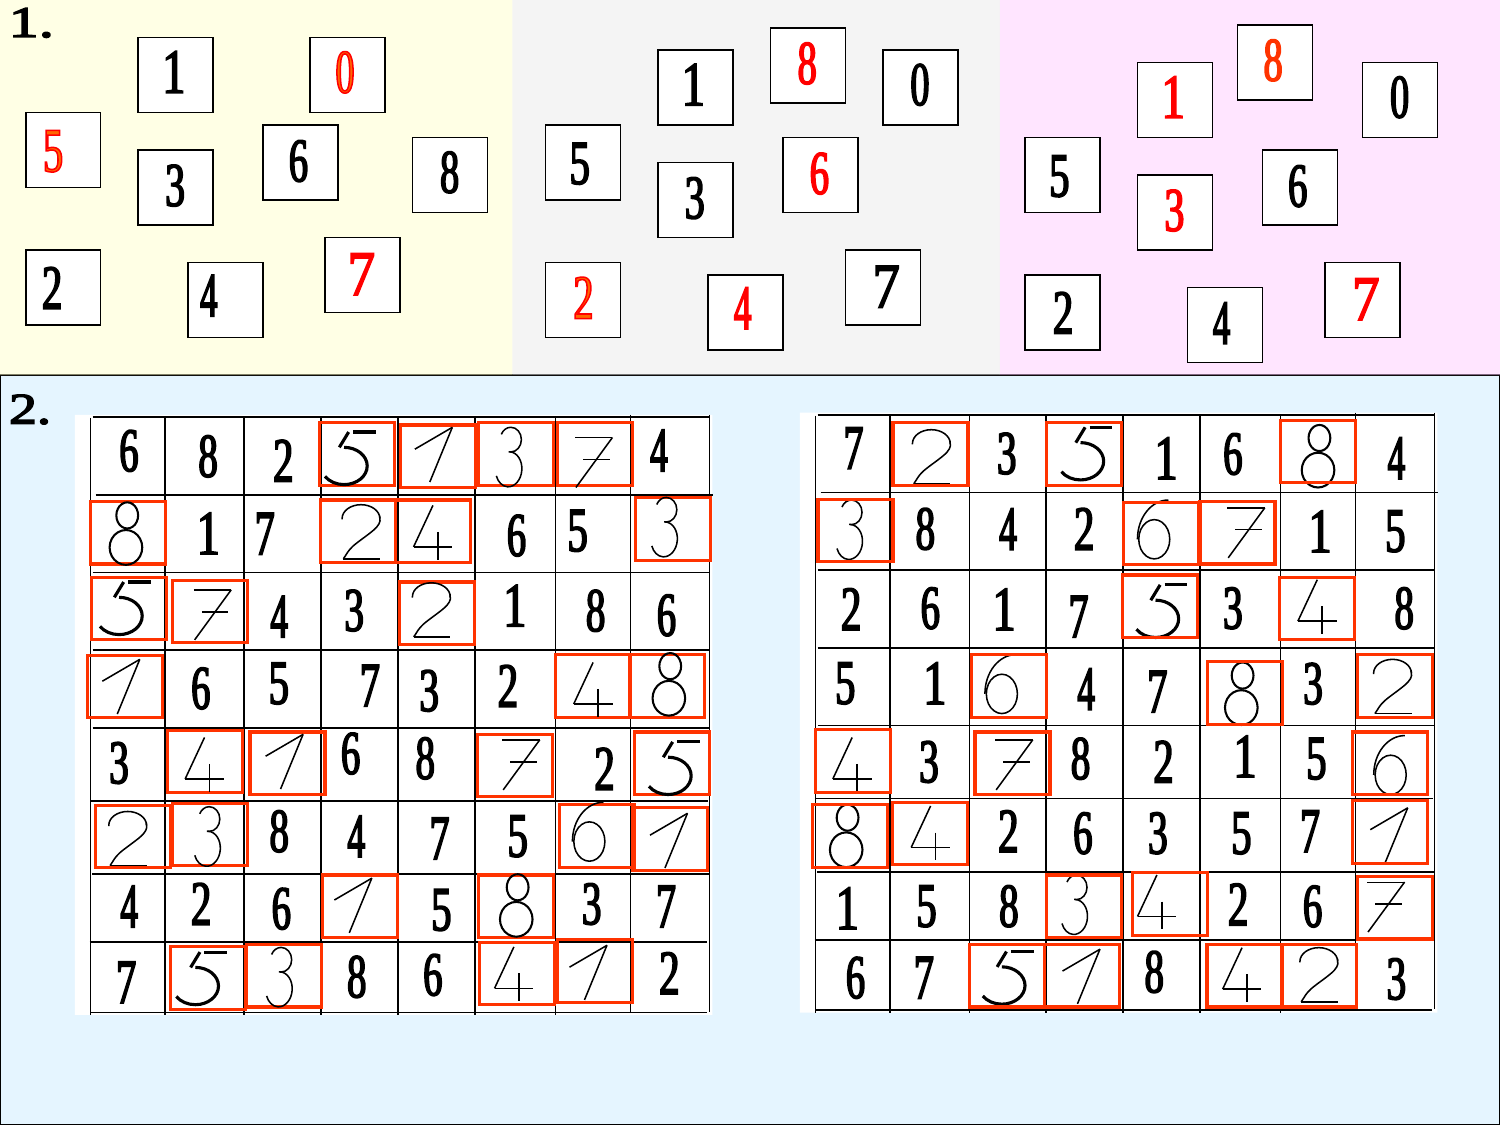

0
5
6
2
4
0
1
5
3
7
1
6
8
3
2
4
# Doplňování čísla 8
1.
8
1
3
7
8
6
2
4
0
5
7
2.
7
3
6
1
4
8
2
4
5
1
6
3
8
2
1
7
5
1
3
4
7
1
8
5
2
3
2
7
6
3
5
2
5
8
6
1
8
6
7
3
8
2
1
6
3
8
6
5
7
3
3
2
8
7
4
7
6
5
2
7
6
4
6
4
1
4
5
7
2
8
6
5
2
3
6
8